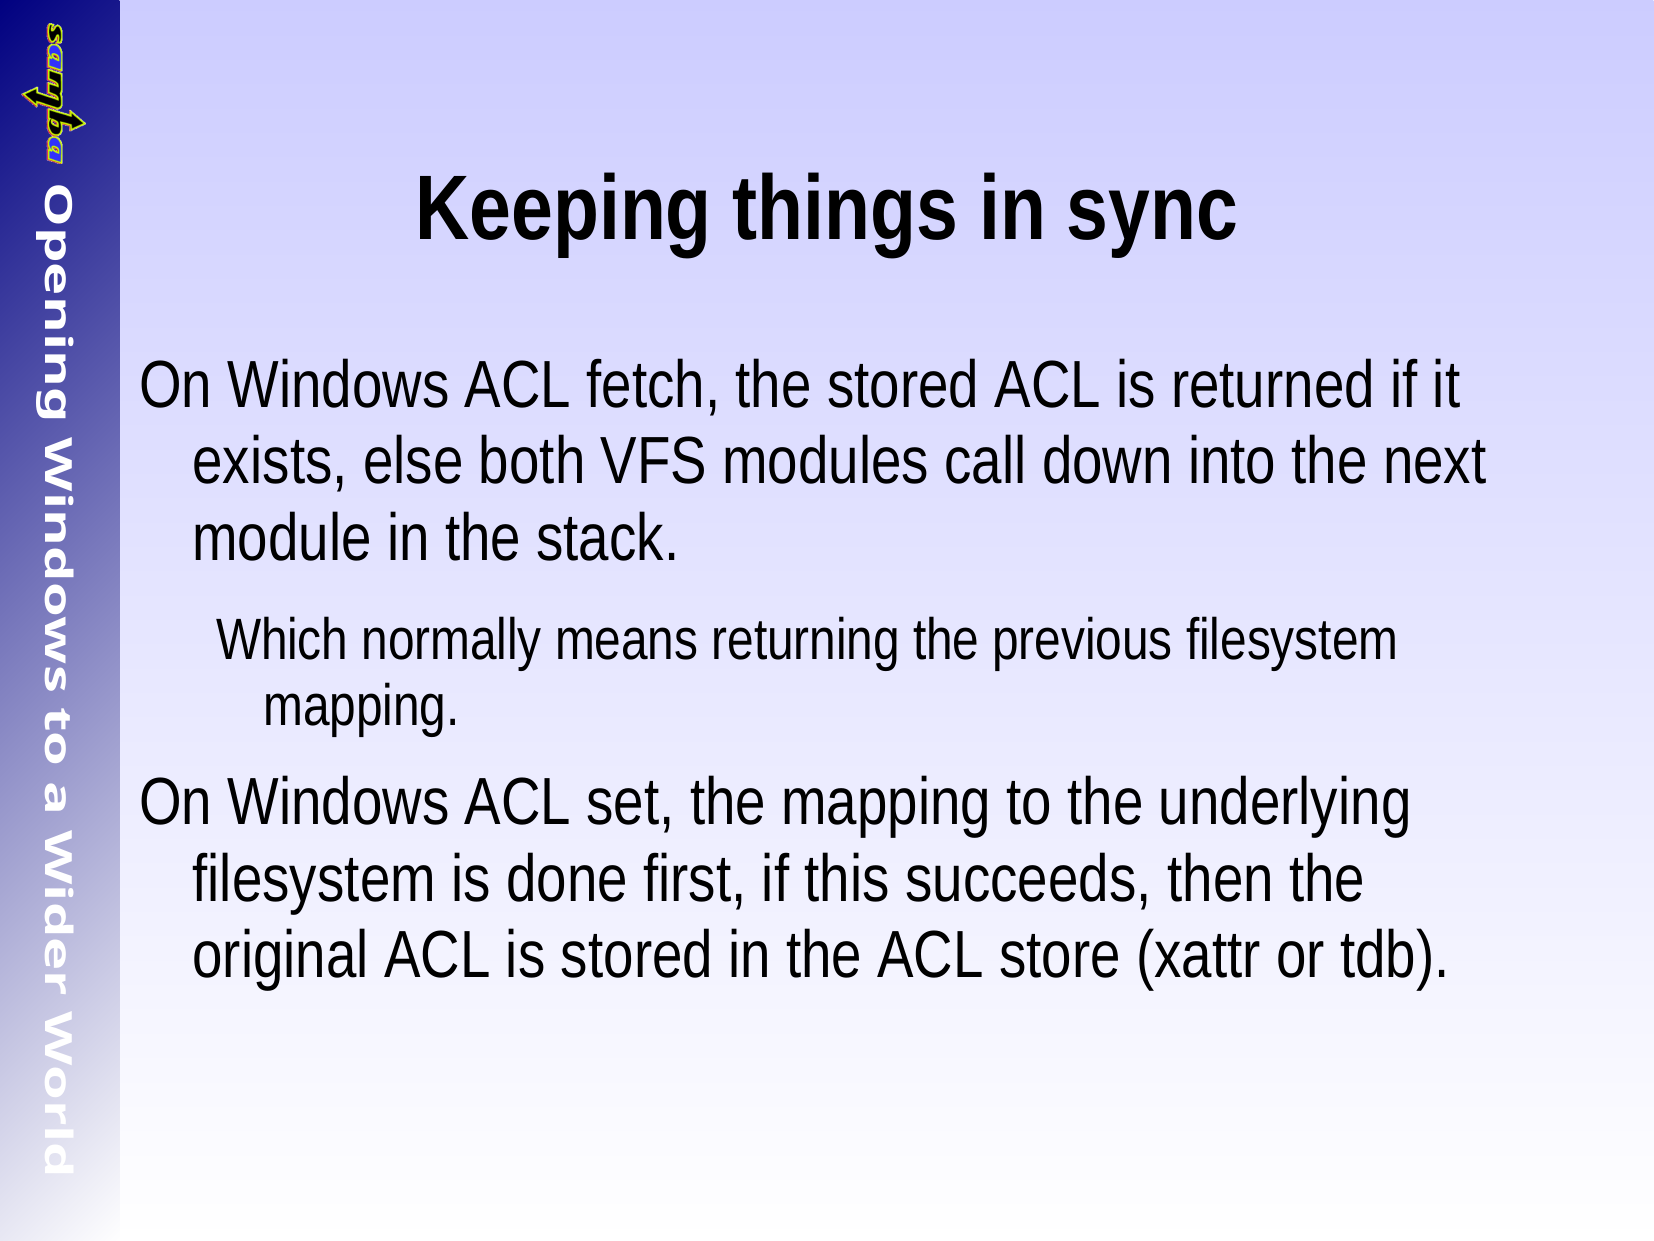

# Keeping things in sync
On Windows ACL fetch, the stored ACL is returned if it exists, else both VFS modules call down into the next module in the stack.
Which normally means returning the previous filesystem mapping.
On Windows ACL set, the mapping to the underlying filesystem is done first, if this succeeds, then the original ACL is stored in the ACL store (xattr or tdb).